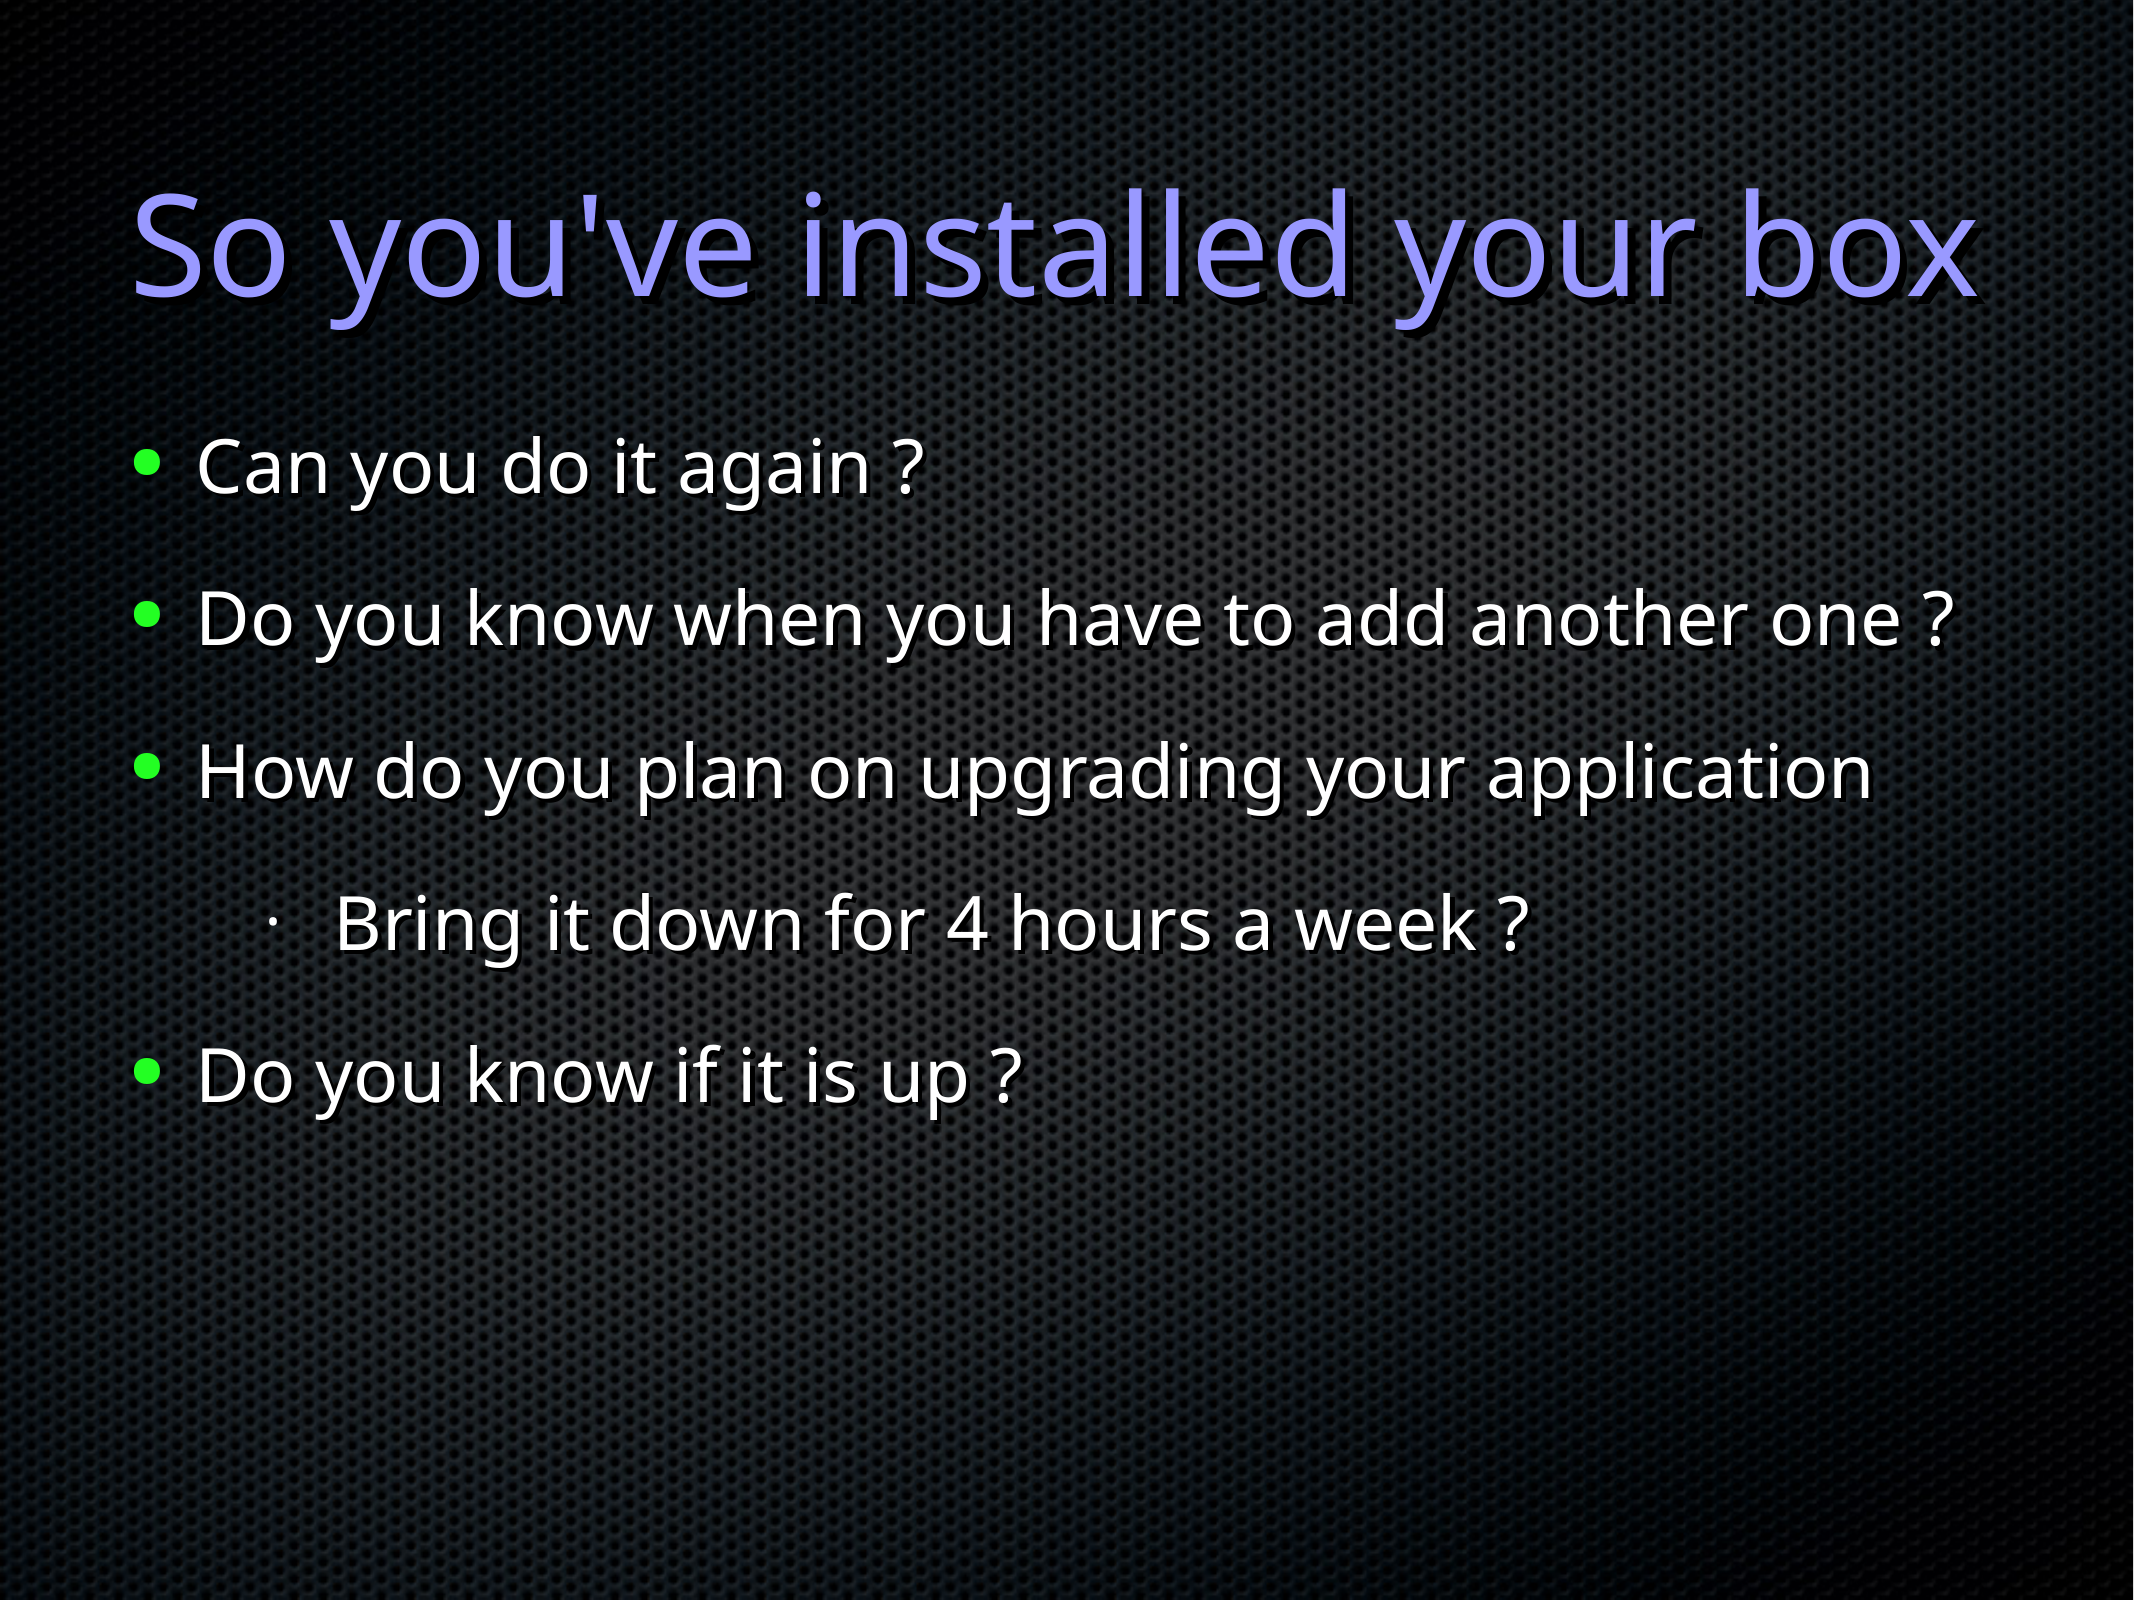

# So you've installed your box
Can you do it again ?
Do you know when you have to add another one ?
How do you plan on upgrading your application
Bring it down for 4 hours a week ?
Do you know if it is up ?